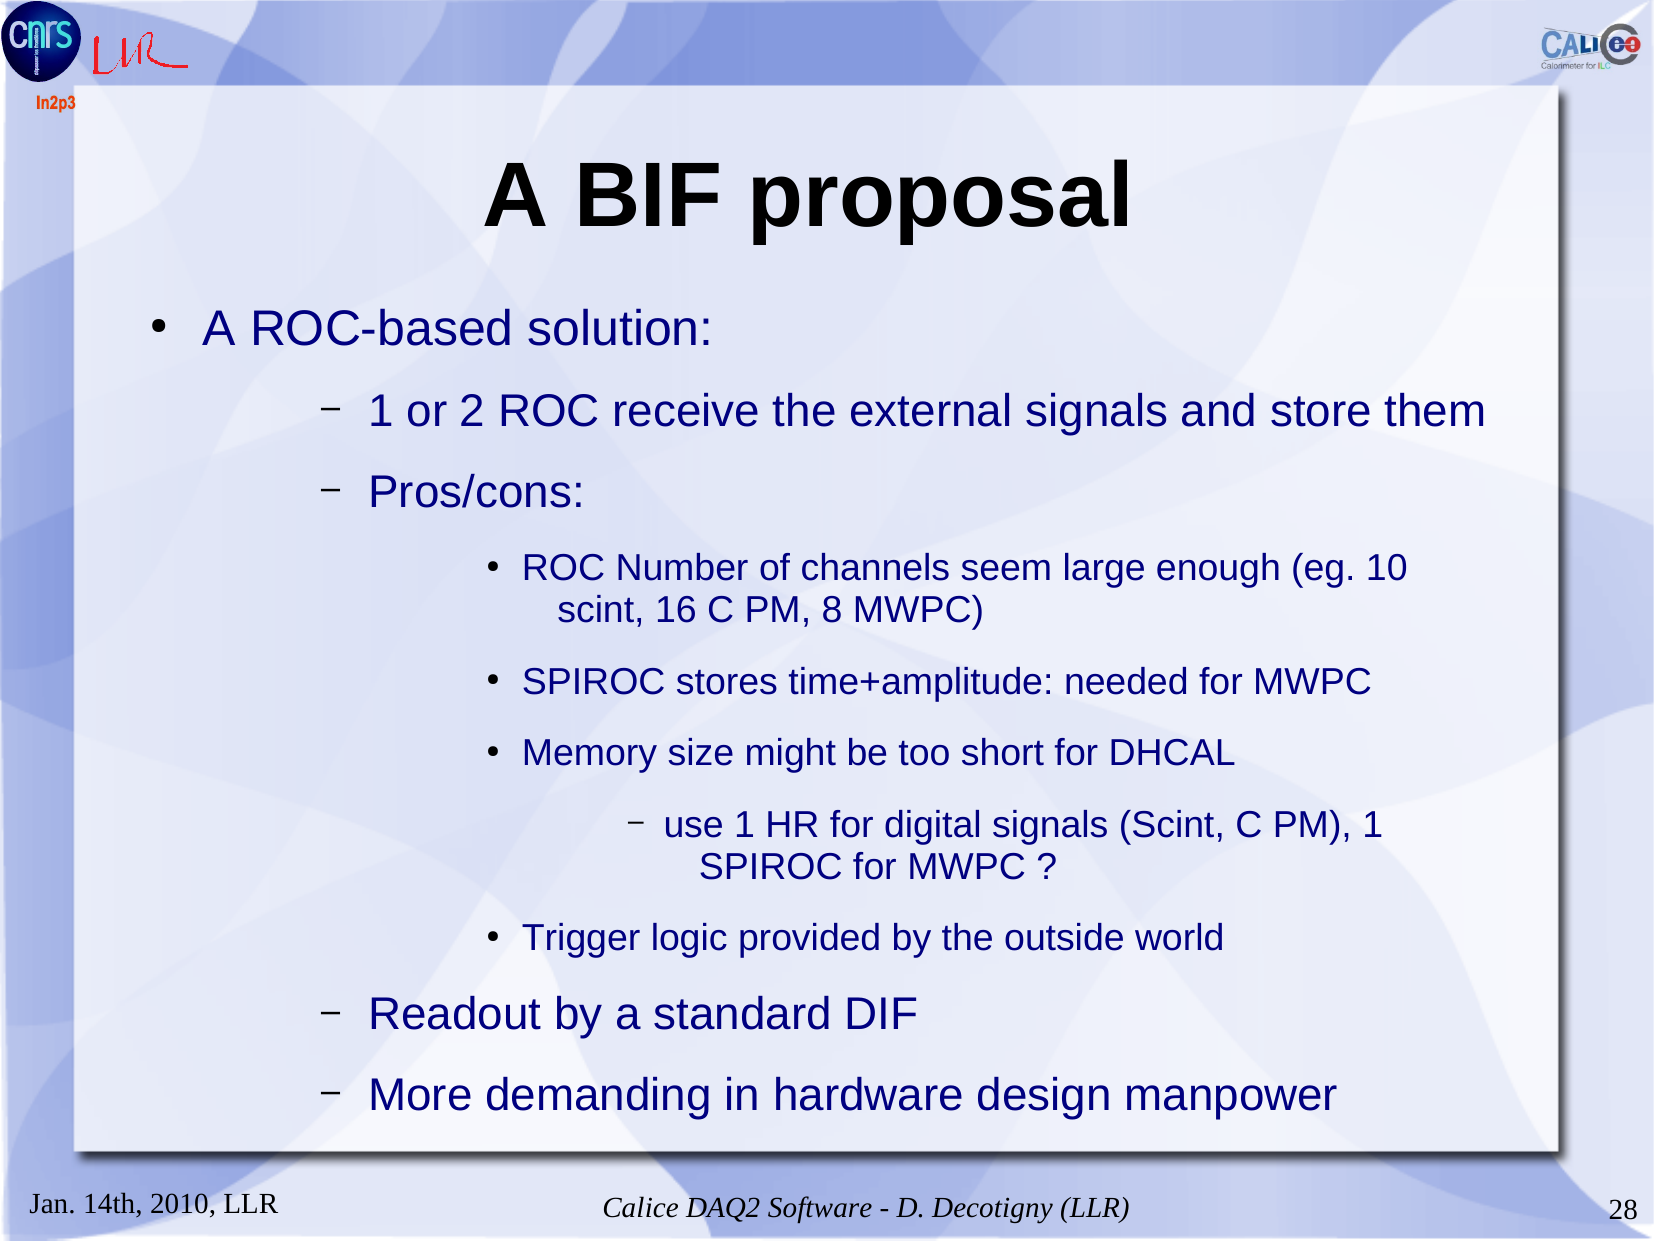

# A BIF proposal
A ROC-based solution:
1 or 2 ROC receive the external signals and store them
Pros/cons:
ROC Number of channels seem large enough (eg. 10 scint, 16 C PM, 8 MWPC)
SPIROC stores time+amplitude: needed for MWPC
Memory size might be too short for DHCAL
use 1 HR for digital signals (Scint, C PM), 1 SPIROC for MWPC ?
Trigger logic provided by the outside world
Readout by a standard DIF
More demanding in hardware design manpower
Jan. 14th, 2010, LLR
Calice DAQ2 Software - D. Decotigny (LLR)
28